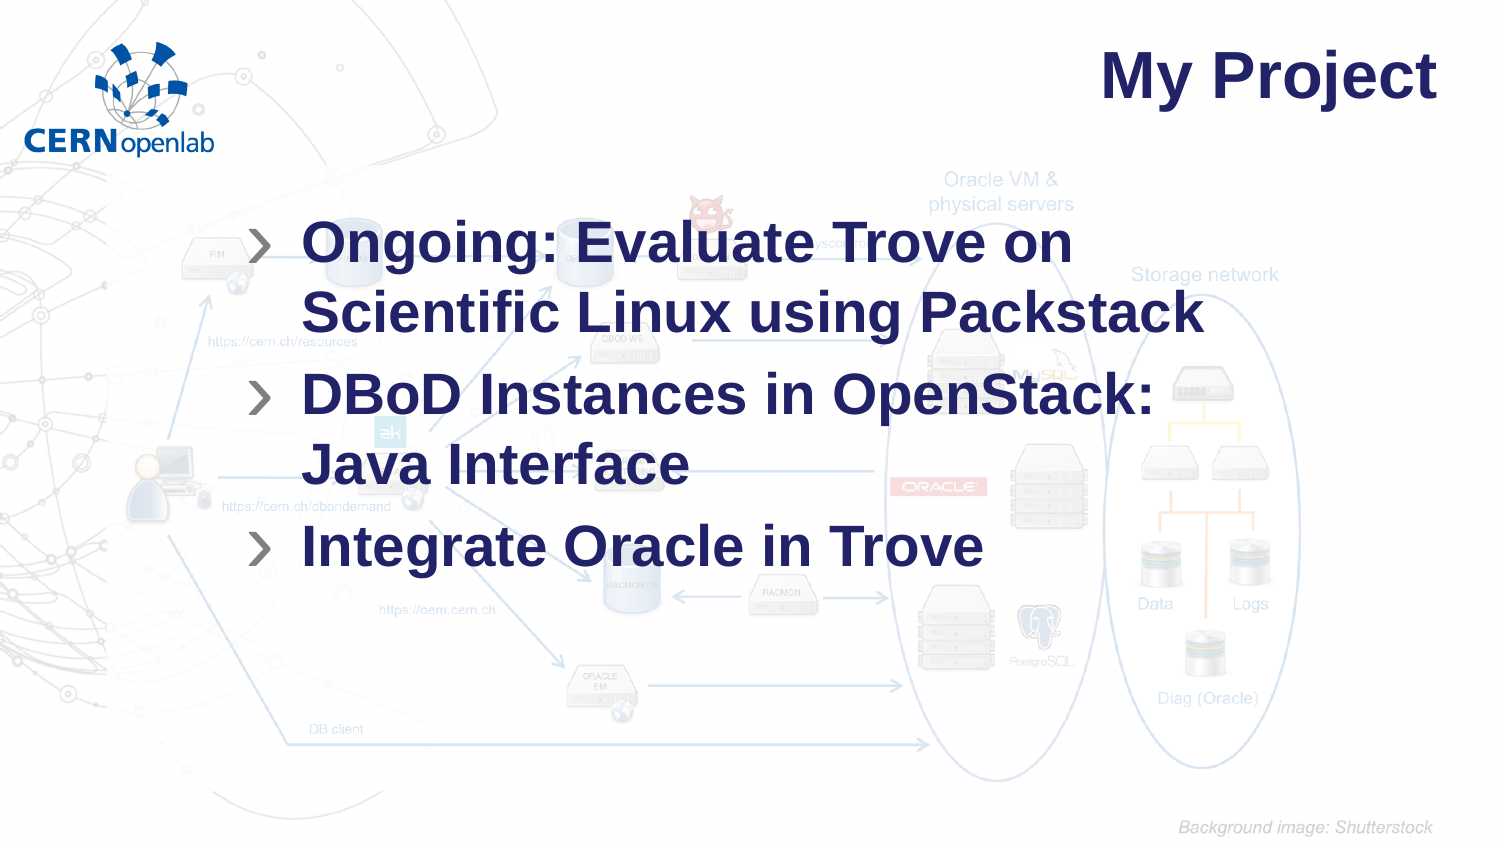

# My Project
Ongoing: Evaluate Trove on
Scientific Linux using Packstack
DBoD Instances in OpenStack:
Java Interface
Integrate Oracle in Trove